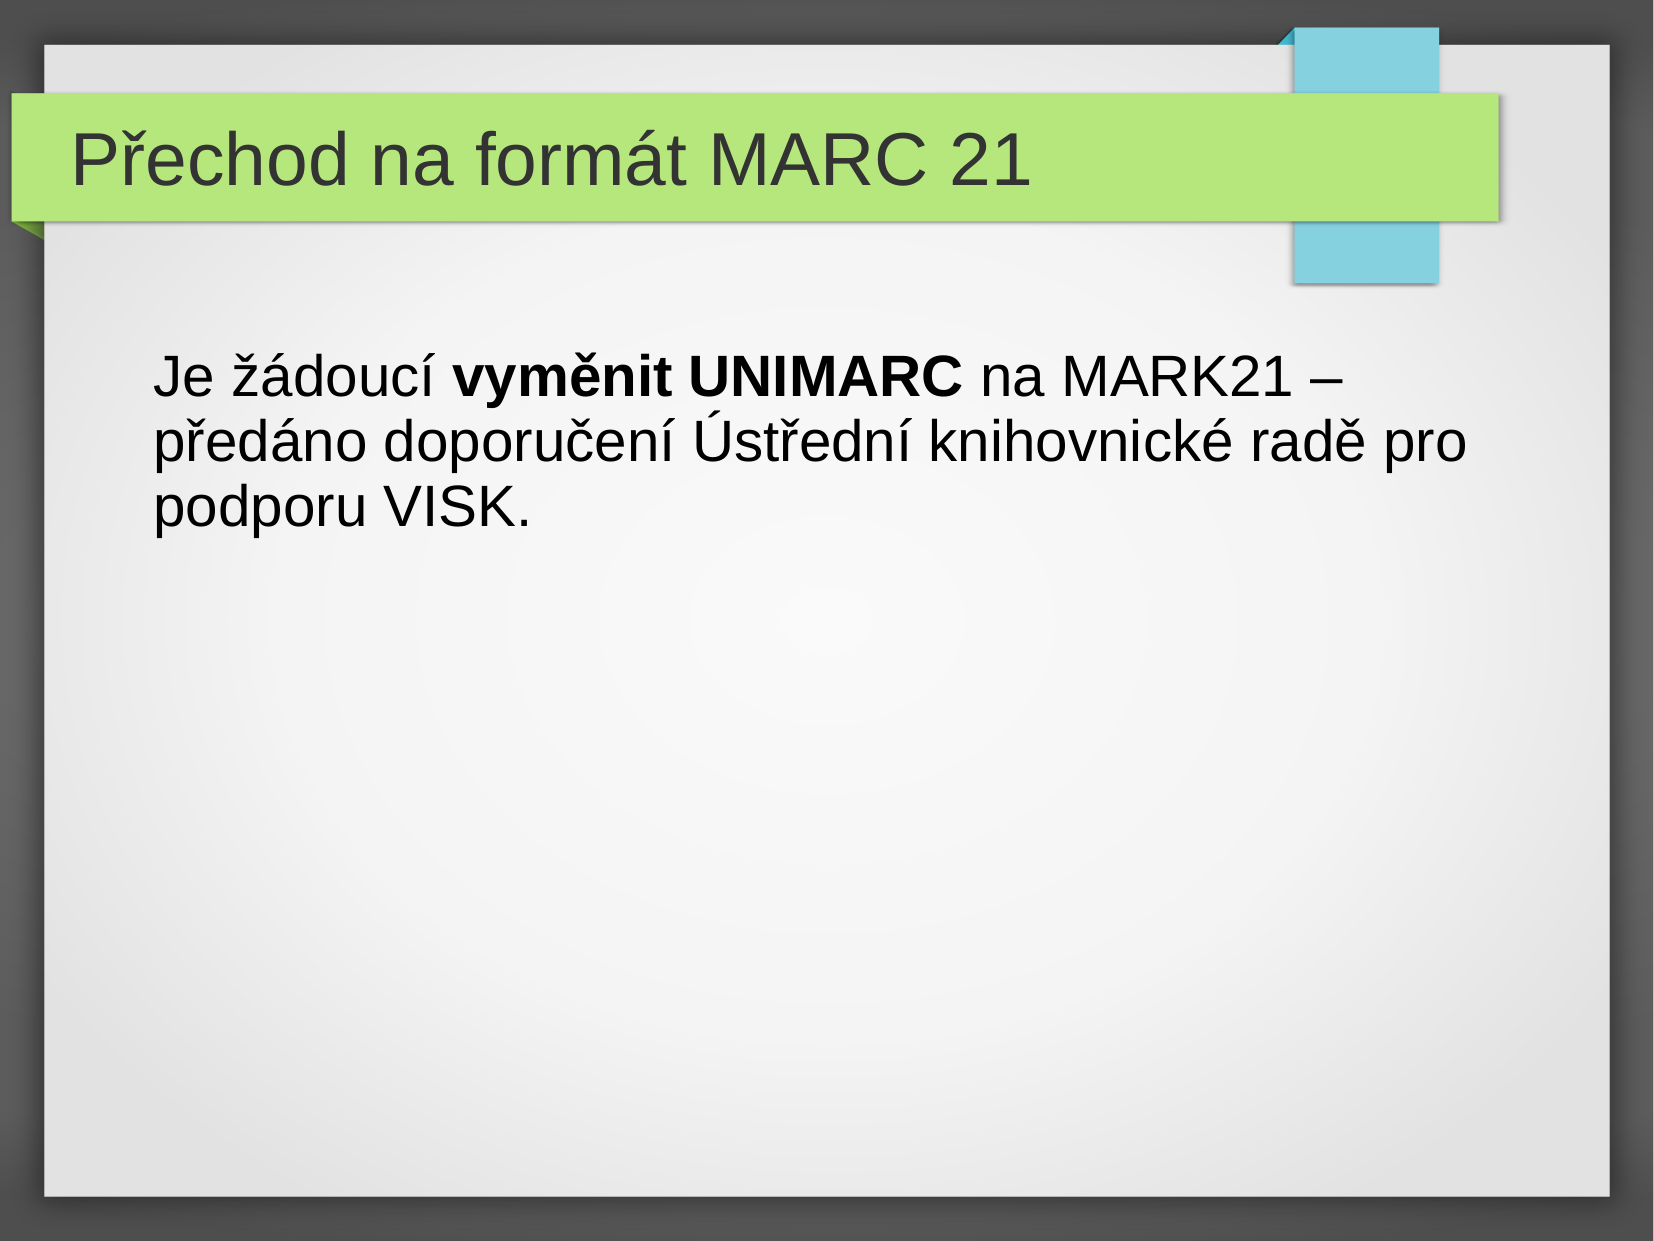

# Přechod na formát MARC 21
Je žádoucí vyměnit UNIMARC na MARK21 – předáno doporučení Ústřední knihovnické radě pro podporu VISK.